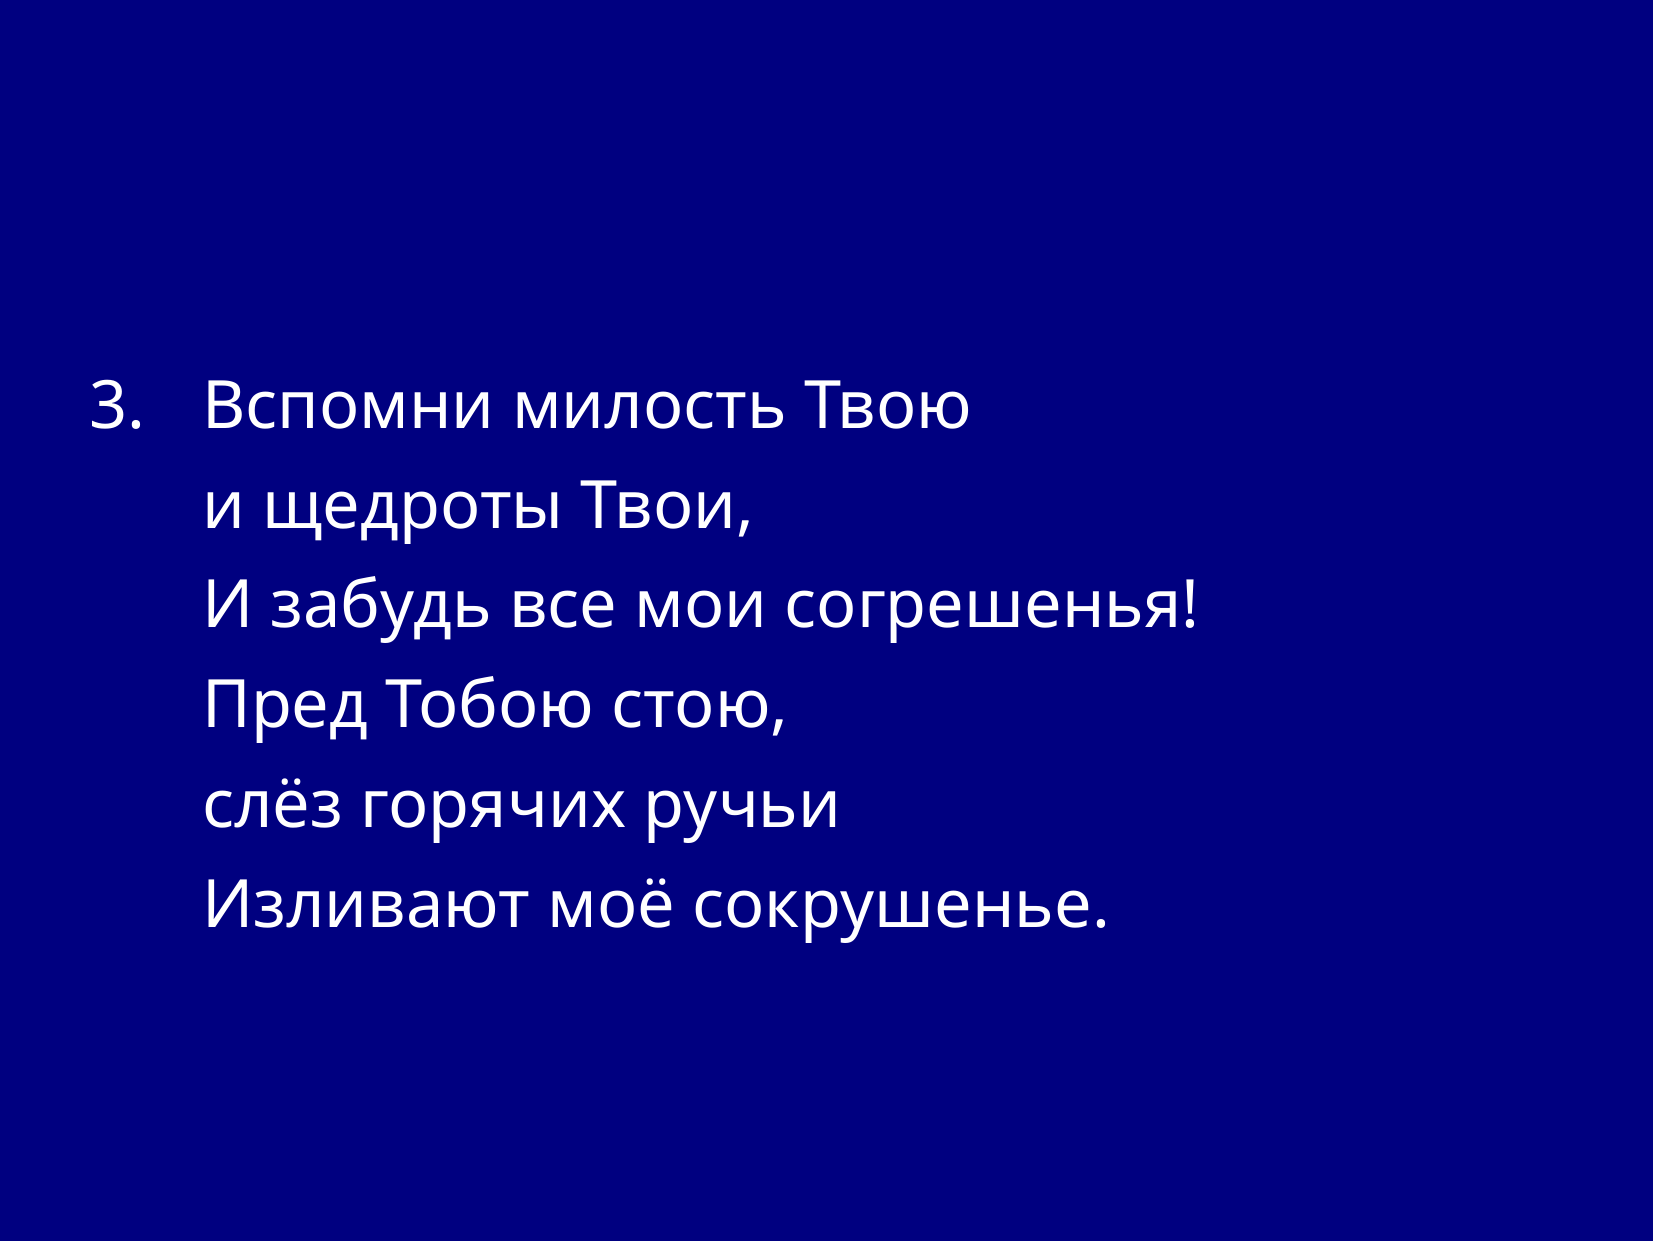

3.	Вспомни милость Твою
	и щедроты Твои,
	И забудь все мои согрешенья!
	Пред Тобою стою,
	слёз горячих ручьи
	Изливают моё сокрушенье.